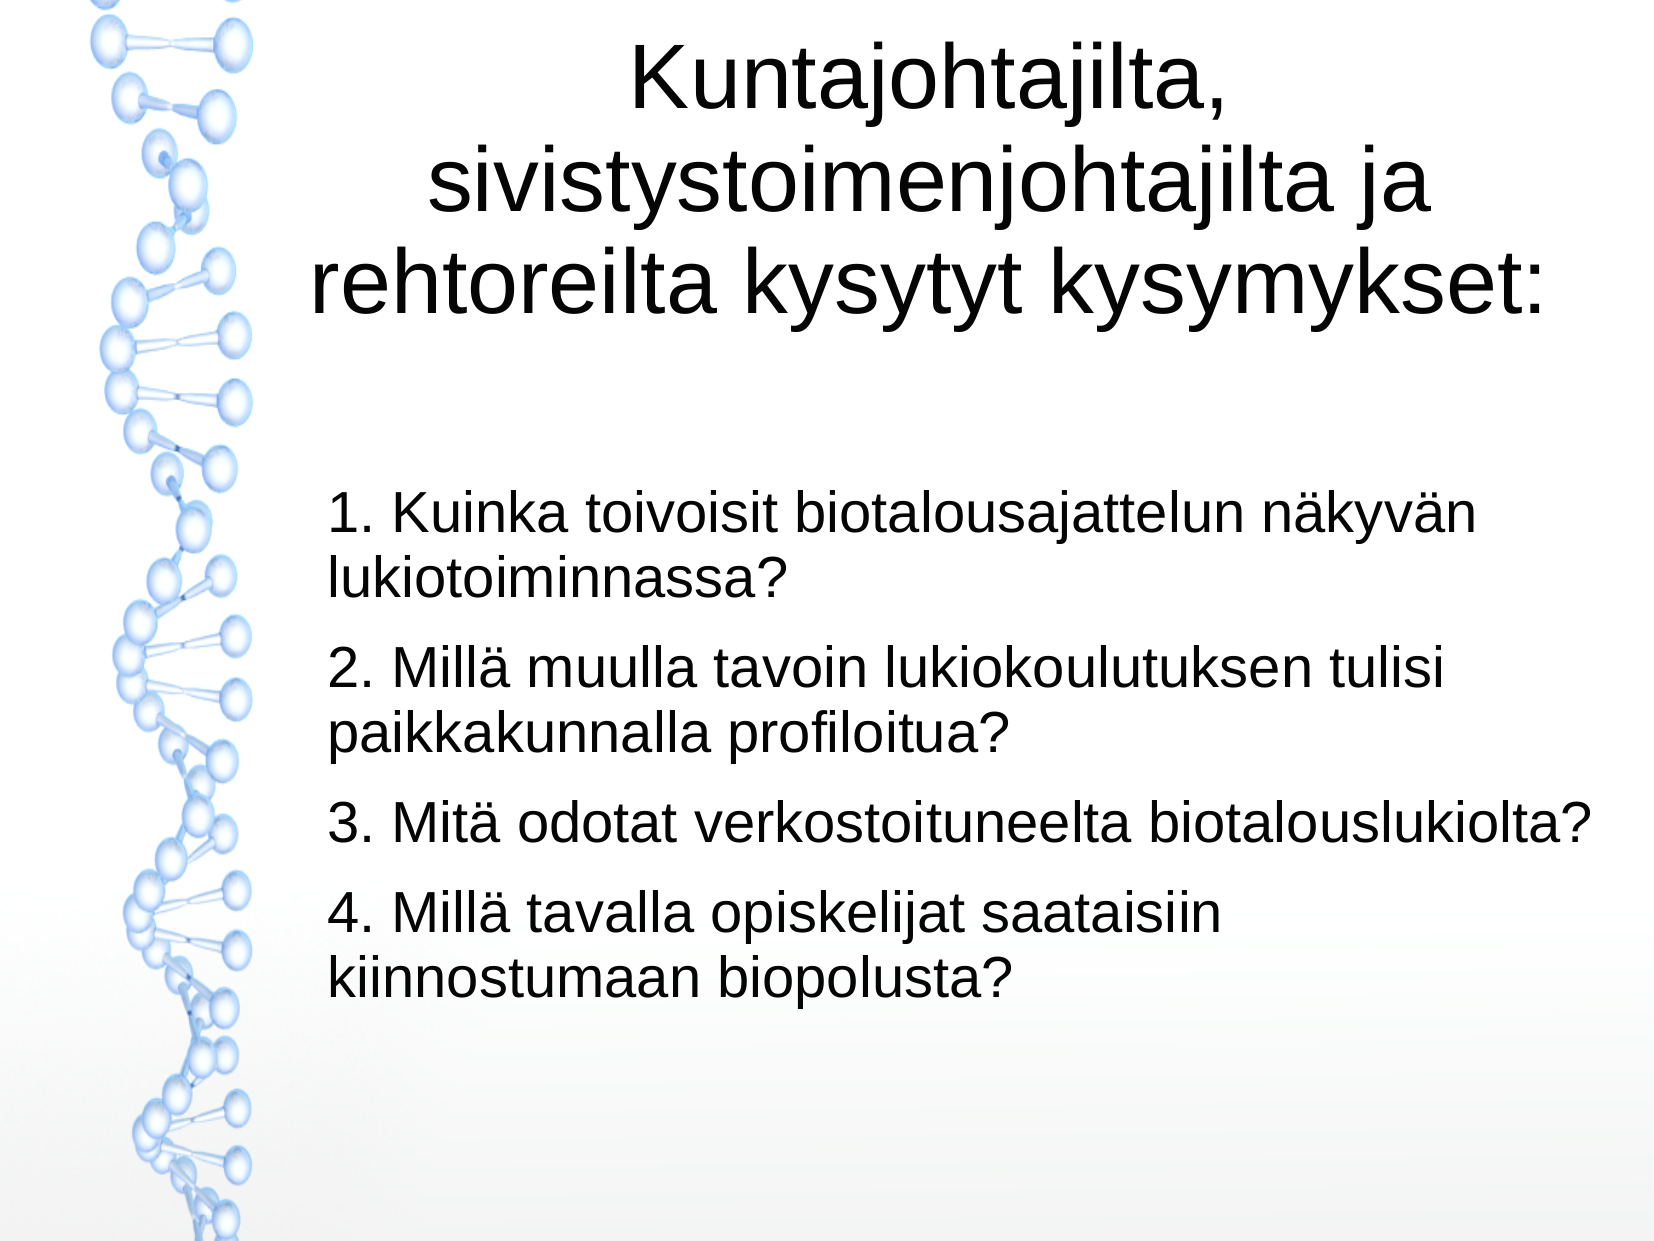

# Kuntajohtajilta, sivistystoimenjohtajilta ja rehtoreilta kysytyt kysymykset:
1. Kuinka toivoisit biotalousajattelun näkyvän lukiotoiminnassa?
2. Millä muulla tavoin lukiokoulutuksen tulisi paikkakunnalla profiloitua?
3. Mitä odotat verkostoituneelta biotalouslukiolta?
4. Millä tavalla opiskelijat saataisiin kiinnostumaan biopolusta?